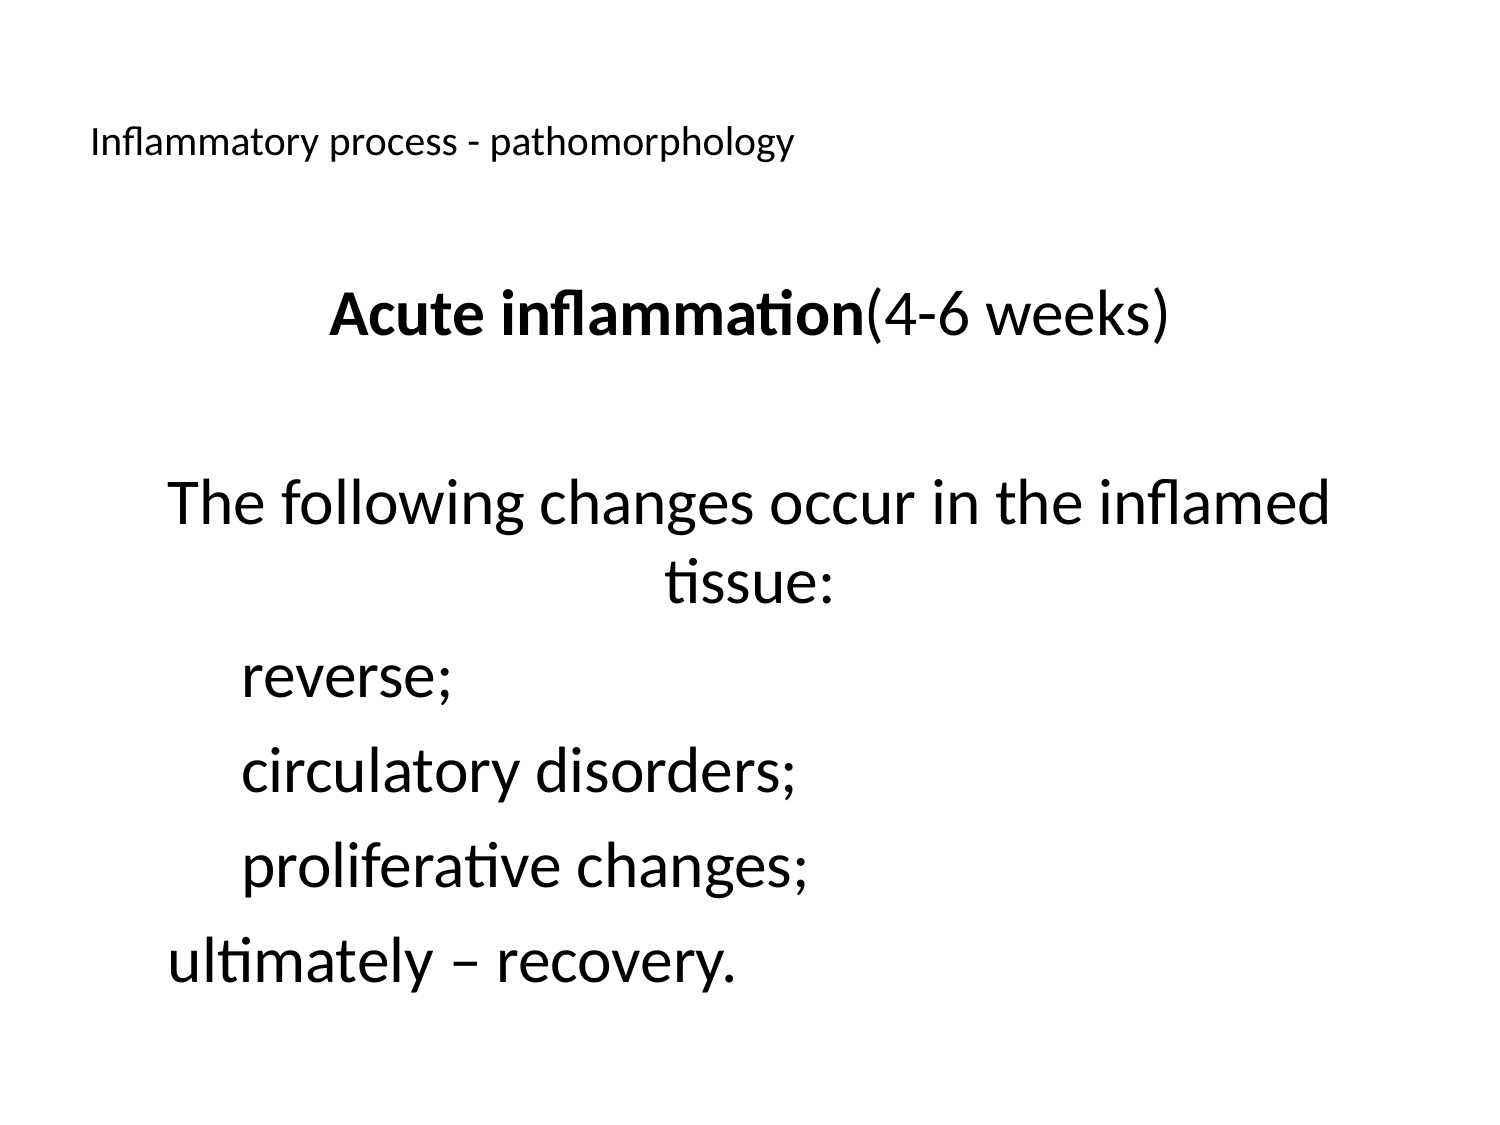

# Inflammatory process - pathomorphology
Acute inflammation(4-6 weeks)
The following changes occur in the inflamed tissue:
	reverse;
	circulatory disorders;
	proliferative changes;
ultimately – recovery.